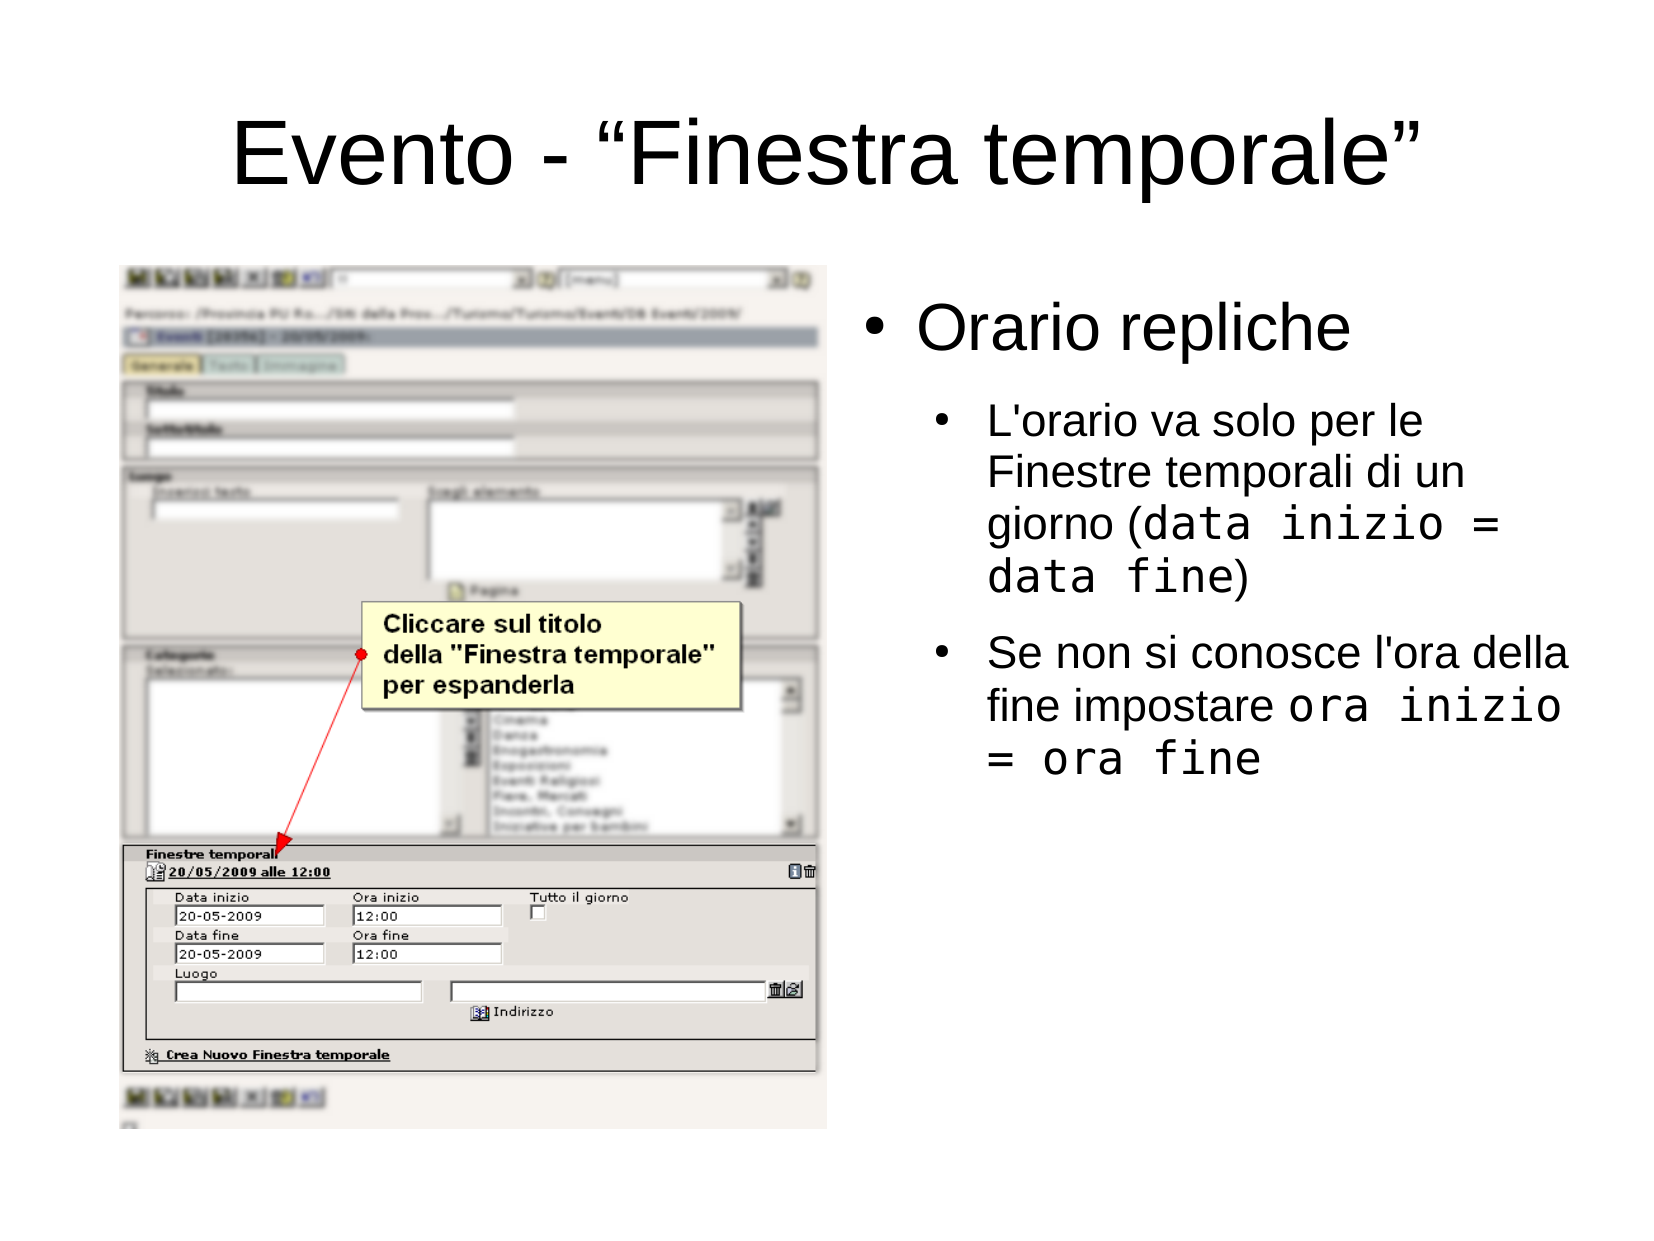

# Evento - “Finestra temporale”
Orario repliche
L'orario va solo per le Finestre temporali di un giorno (data inizio = data fine)
Se non si conosce l'ora della fine impostare ora inizio = ora fine